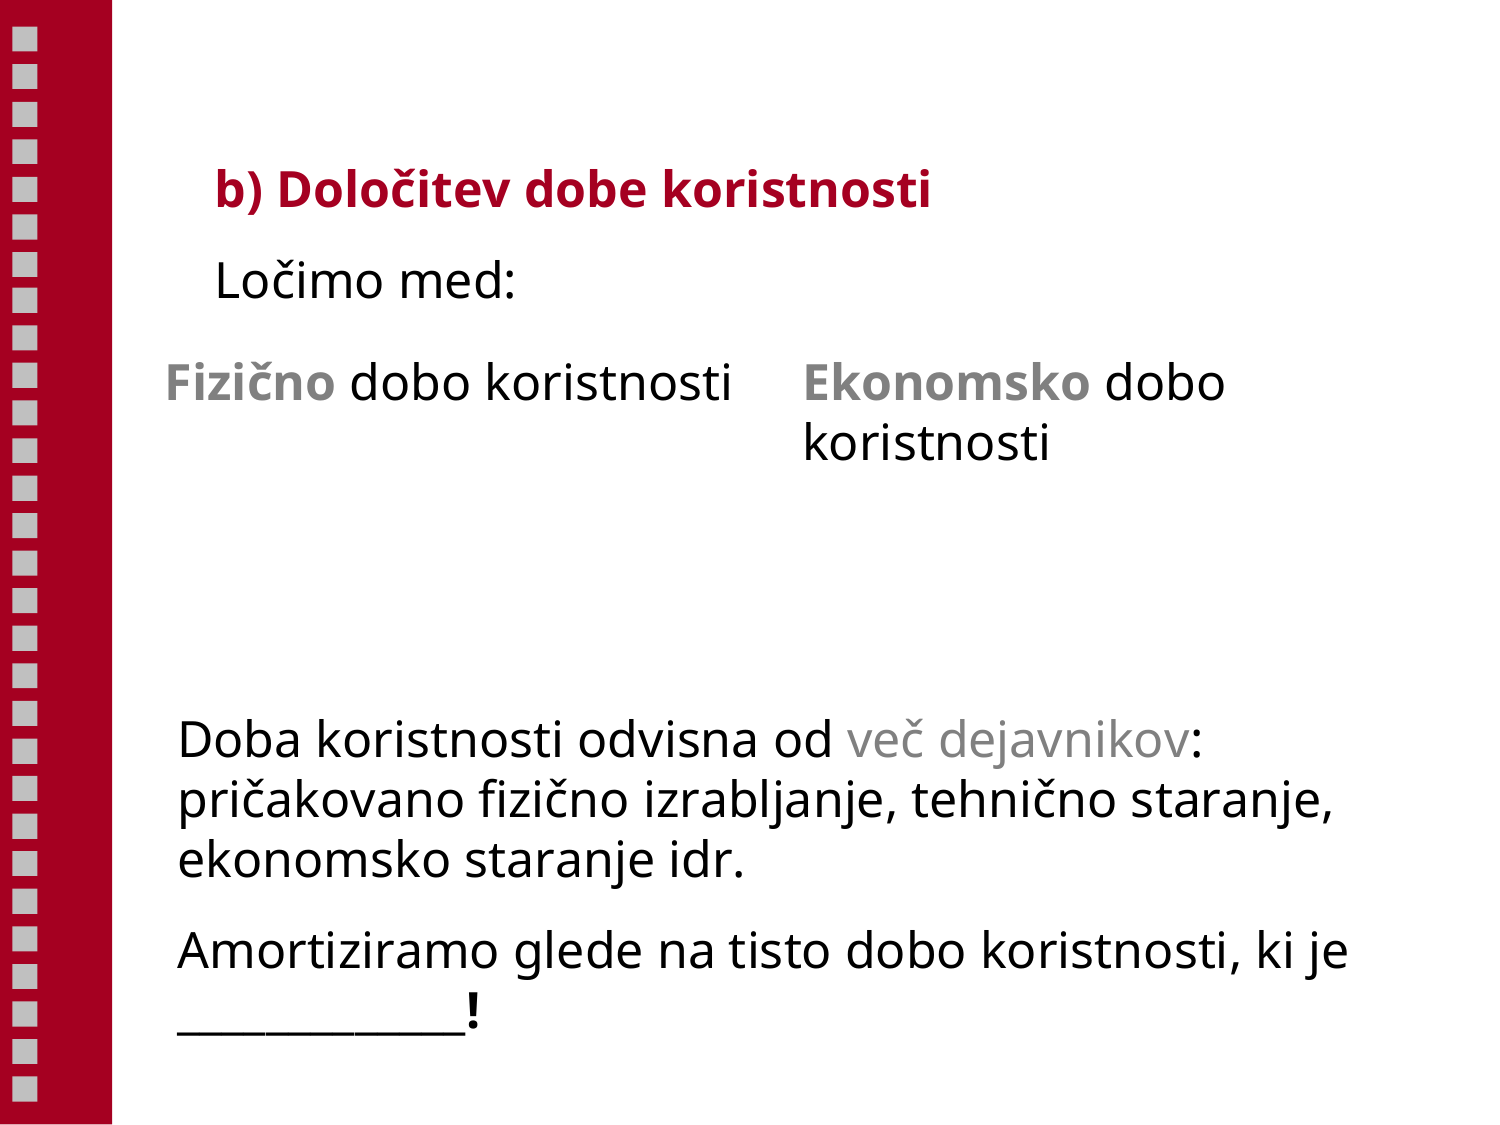

b) Določitev dobe koristnosti
Ločimo med:
Fizično dobo koristnosti
Ekonomsko dobo koristnosti
Doba koristnosti odvisna od več dejavnikov: pričakovano fizično izrabljanje, tehnično staranje, ekonomsko staranje idr.
Amortiziramo glede na tisto dobo koristnosti, ki je _____________!